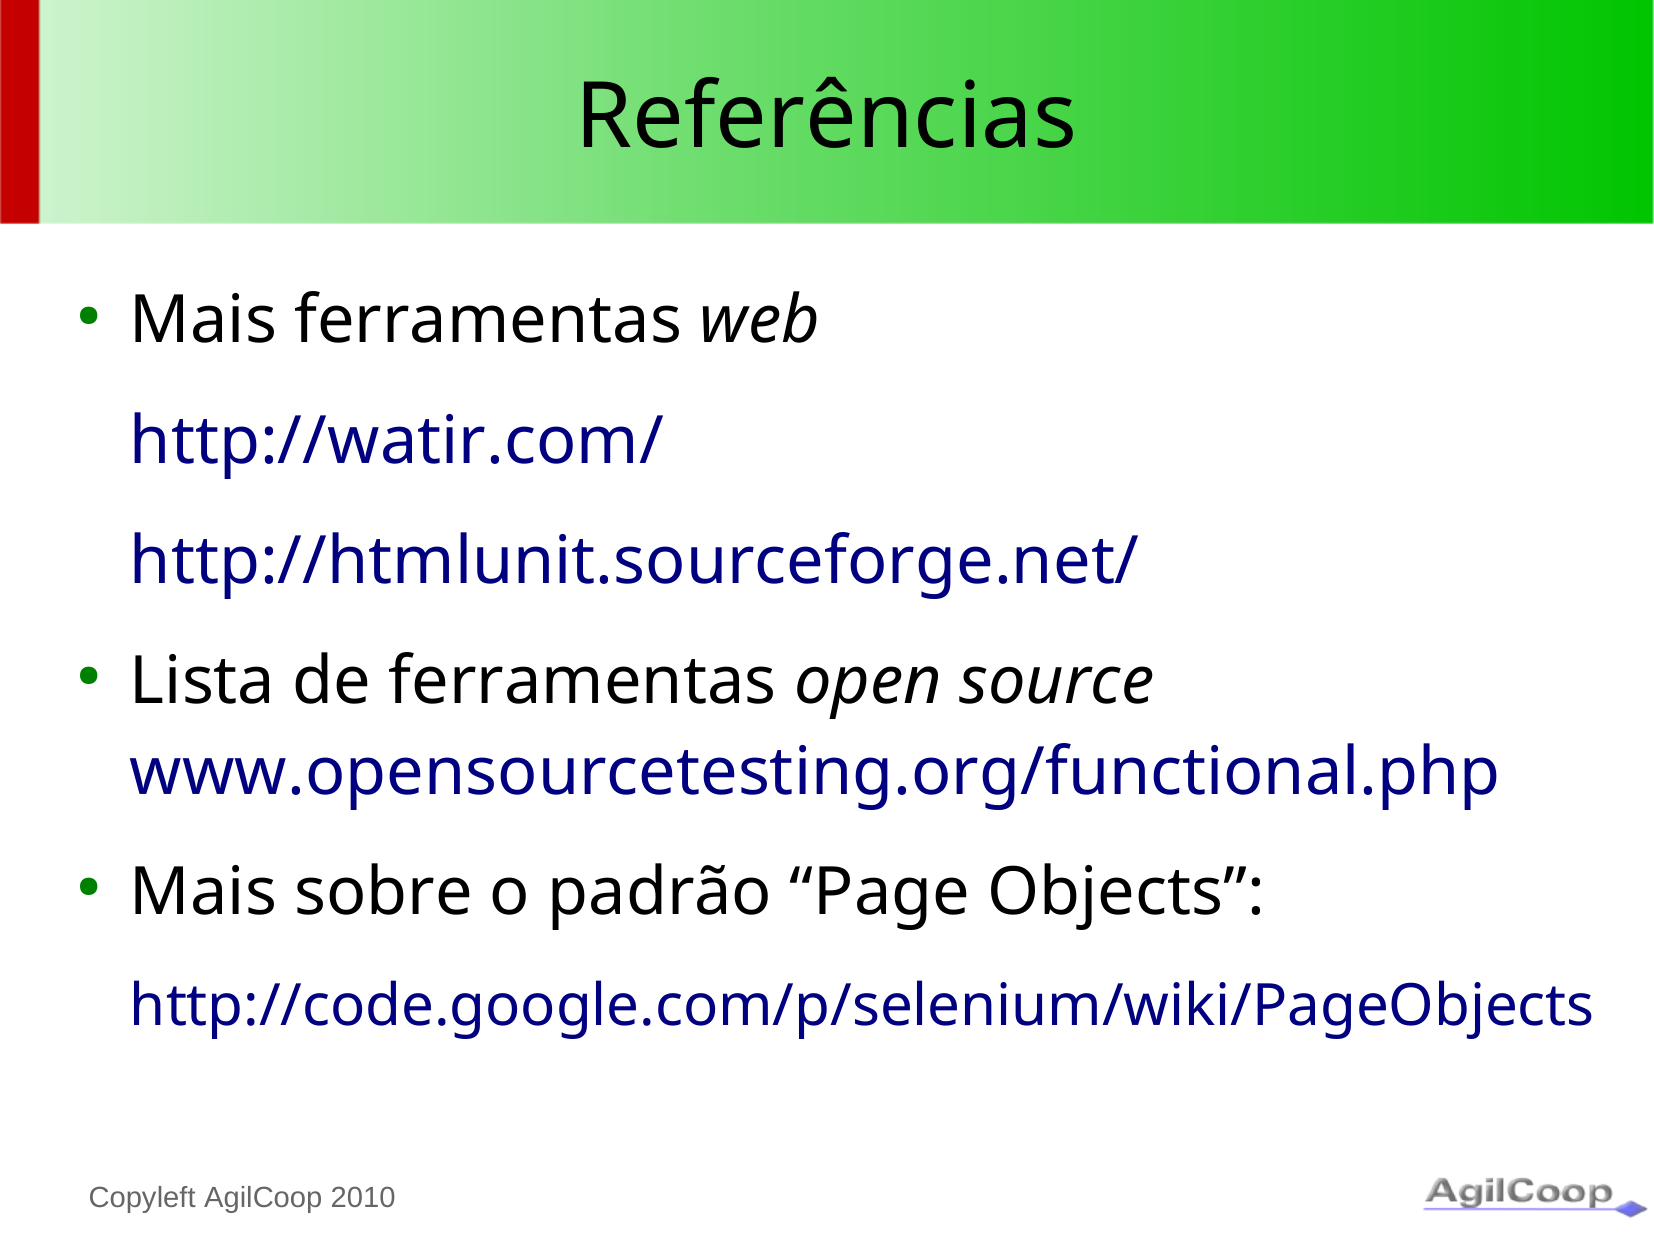

# Referências
Mais ferramentas web
http://watir.com/
http://htmlunit.sourceforge.net/
Lista de ferramentas open source
www.opensourcetesting.org/functional.php
Mais sobre o padrão “Page Objects”:
http://code.google.com/p/selenium/wiki/PageObjects
Copyleft AgilCoop 2010